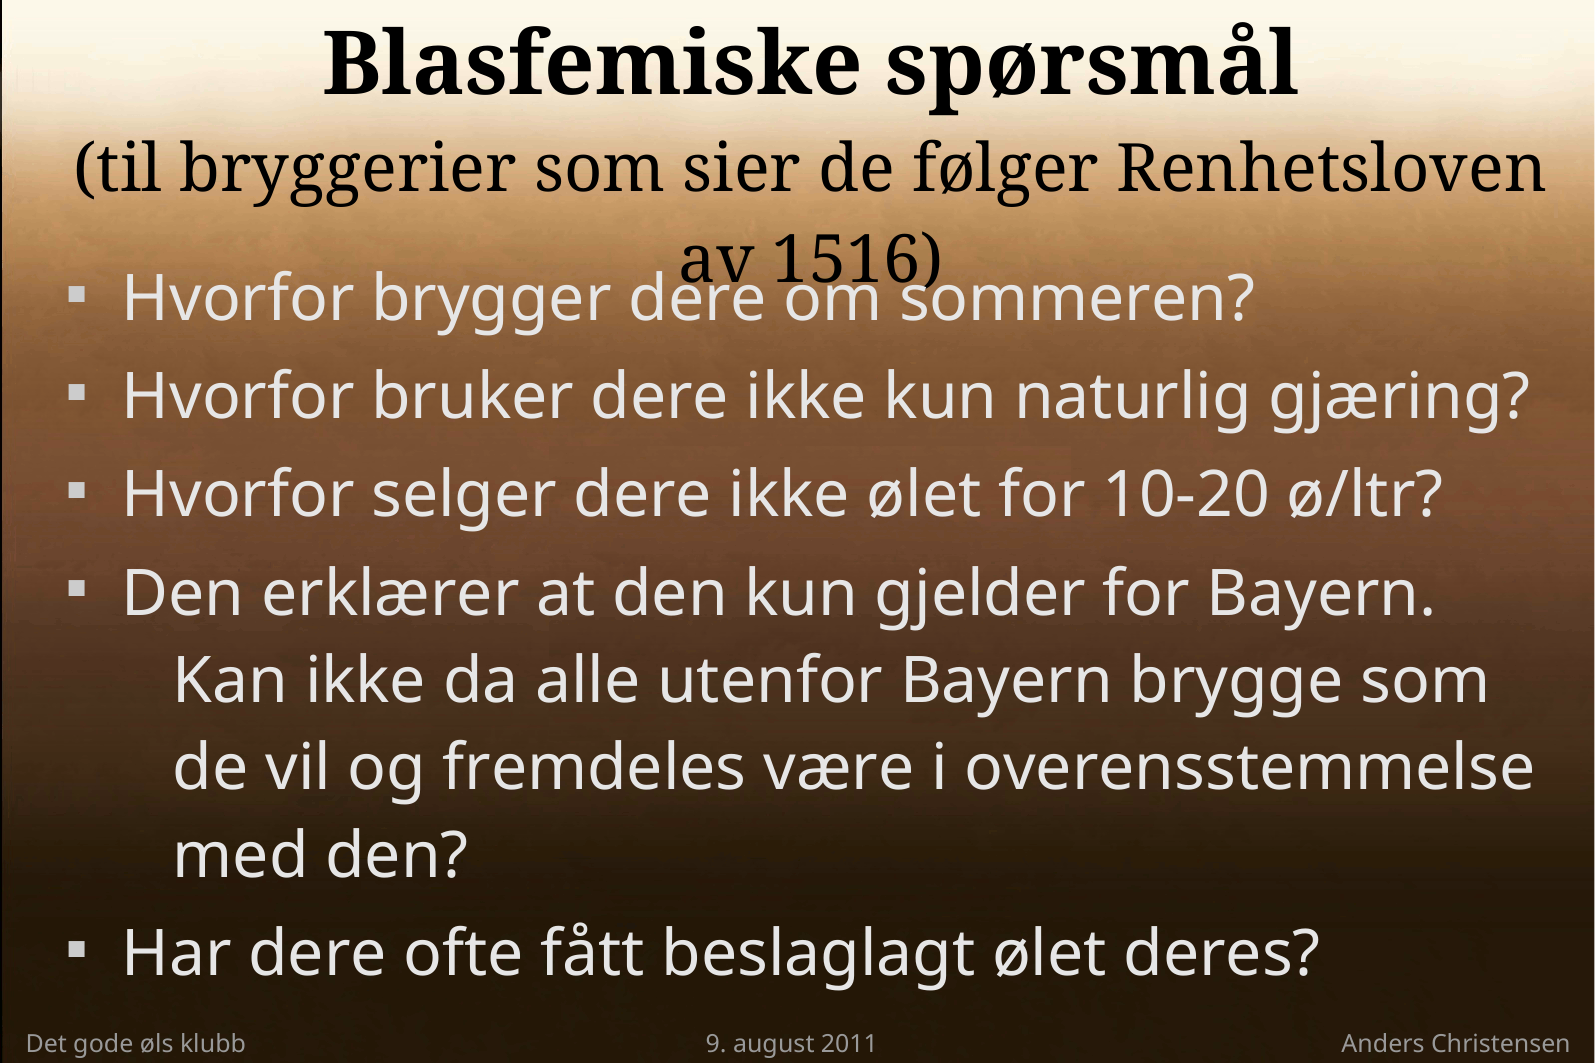

# Blasfemiske spørsmål (til bryggerier som sier de følger Renhetsloven av 1516)
Hvorfor brygger dere om sommeren?
Hvorfor bruker dere ikke kun naturlig gjæring?
Hvorfor selger dere ikke ølet for 10-20 ø/ltr?
Den erklærer at den kun gjelder for Bayern. Kan ikke da alle utenfor Bayern brygge som de vil og fremdeles være i overensstemmelse med den?
Har dere ofte fått beslaglagt ølet deres?